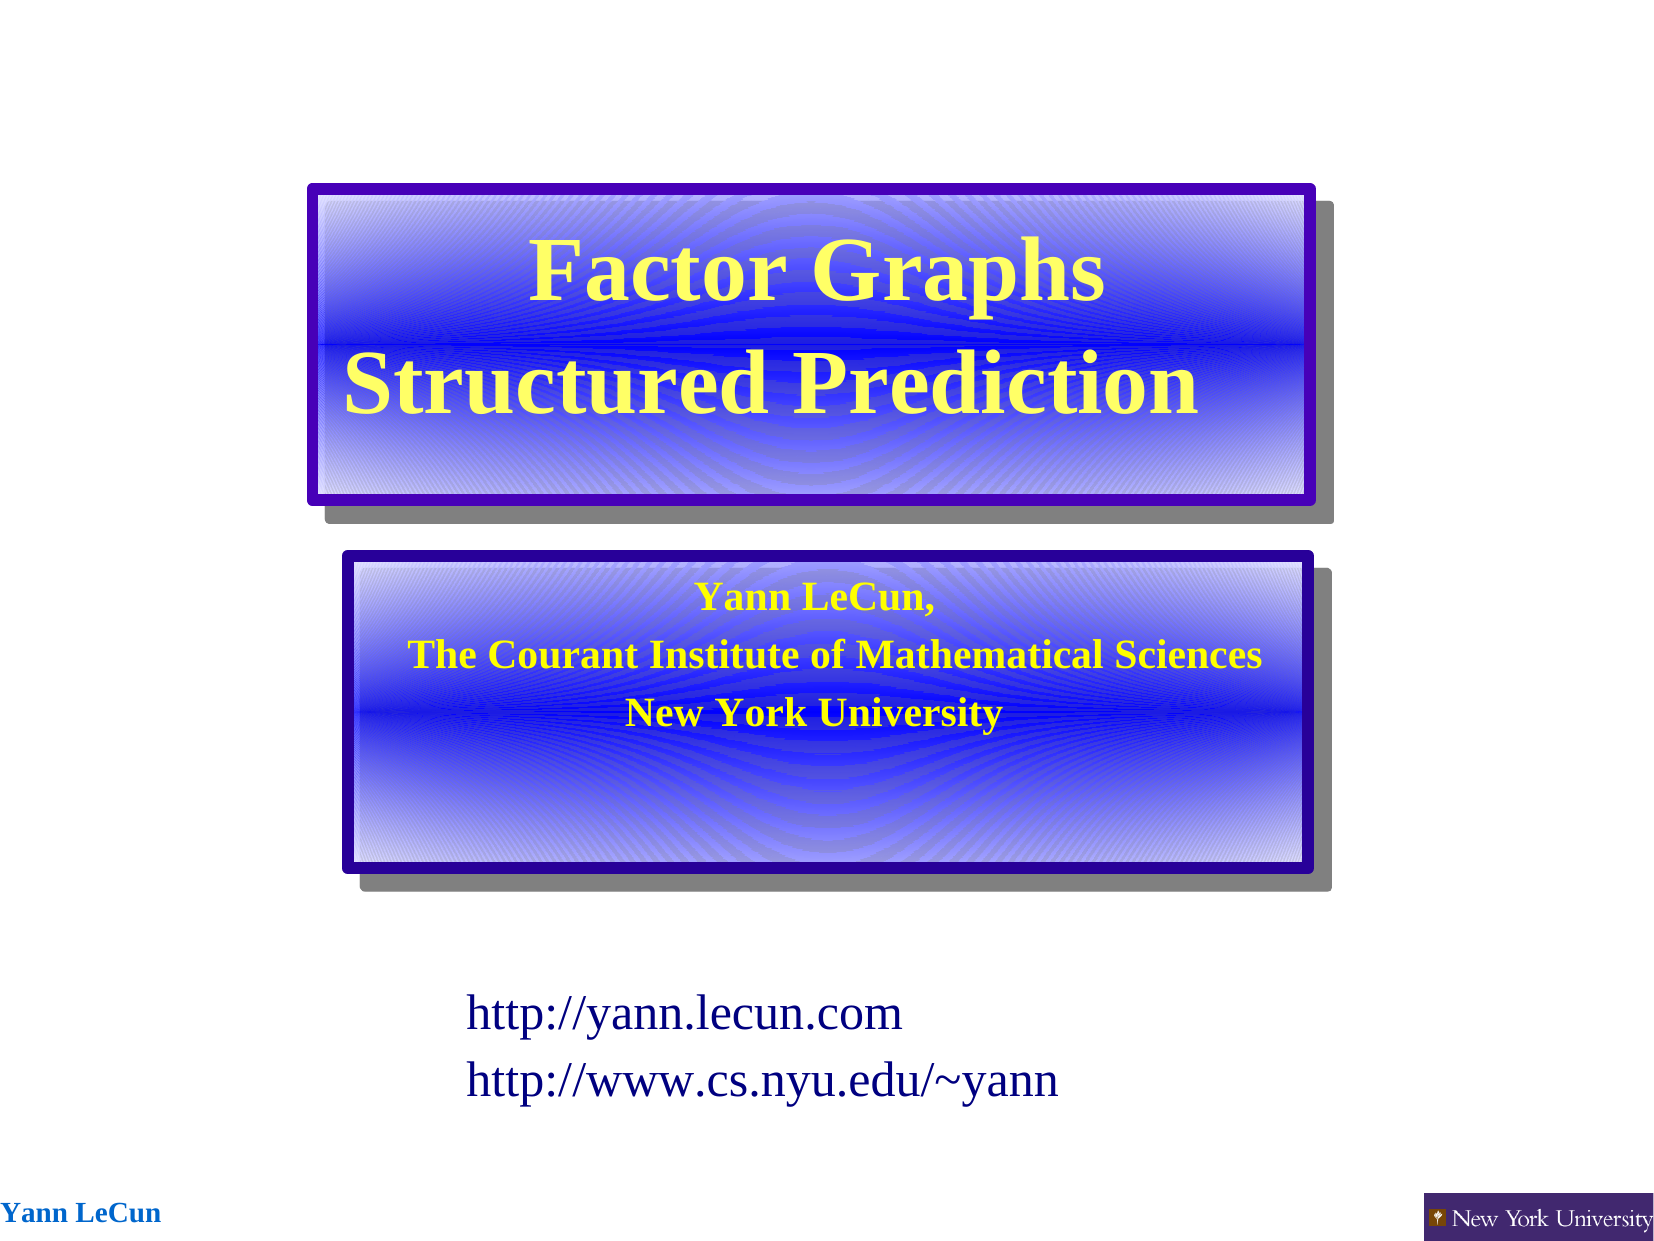

Factor Graphs
Structured Prediction
 Yann LeCun,
 The Courant Institute of Mathematical Sciences
New York University
http://yann.lecun.com
http://www.cs.nyu.edu/~yann